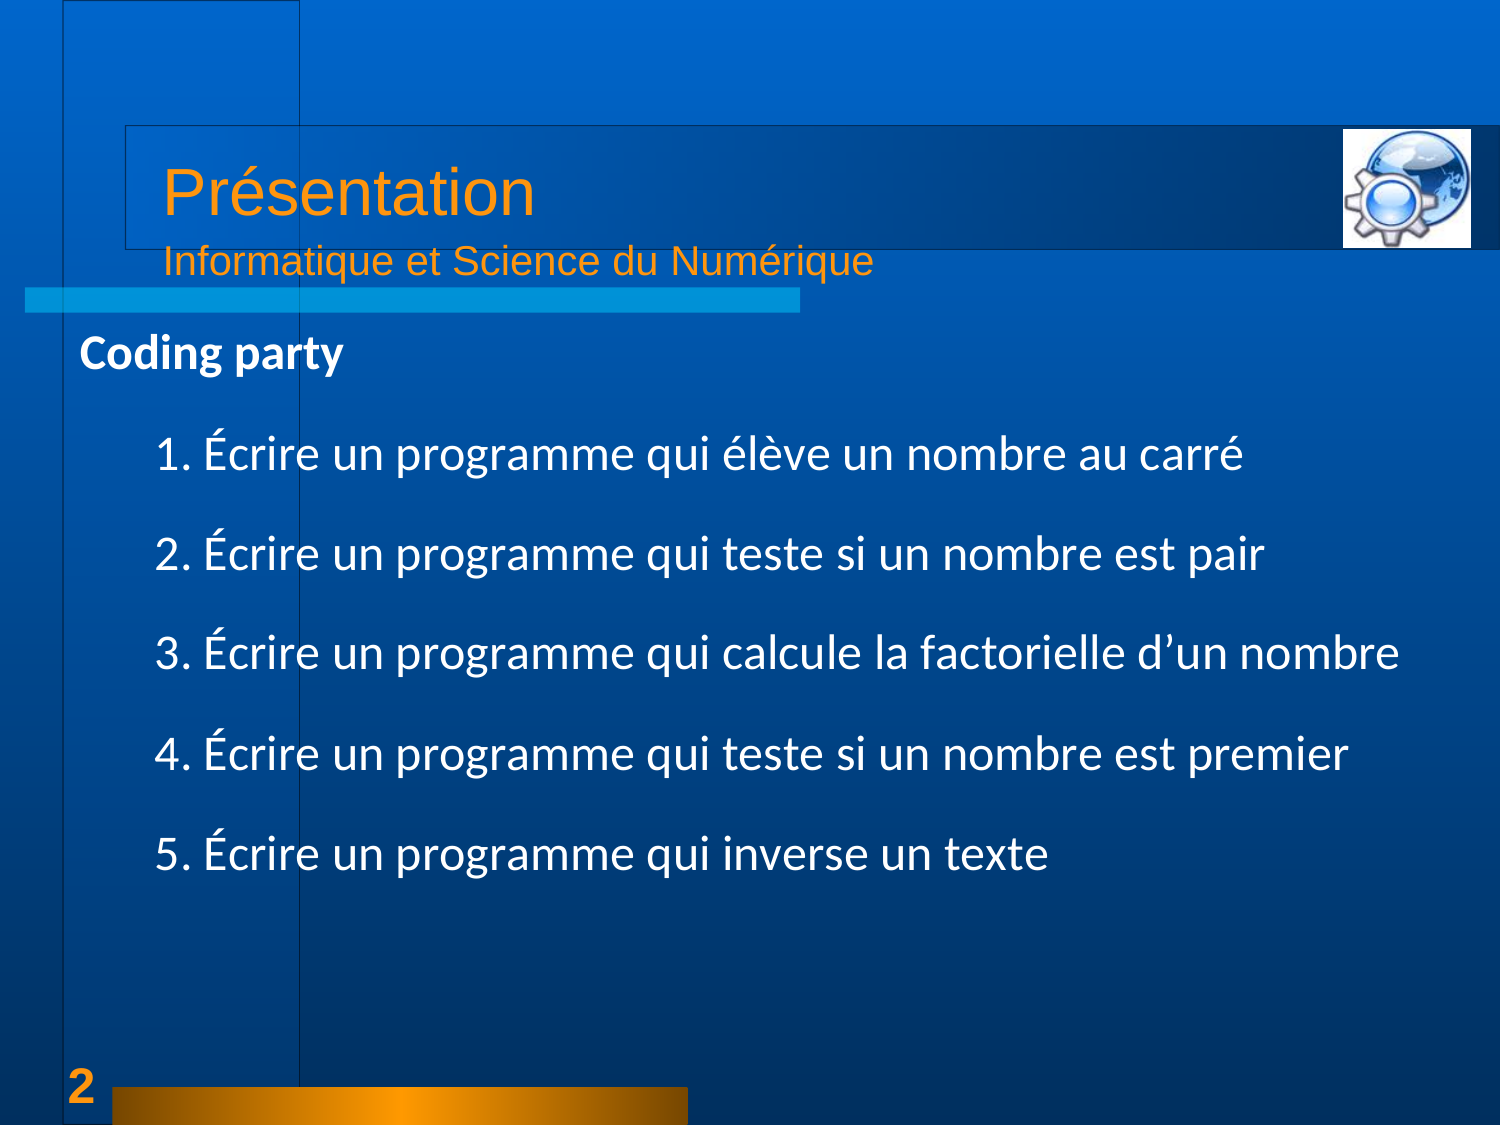

Coding party
 Écrire un programme qui élève un nombre au carré
 Écrire un programme qui teste si un nombre est pair
 Écrire un programme qui calcule la factorielle d’un nombre
 Écrire un programme qui teste si un nombre est premier
 Écrire un programme qui inverse un texte